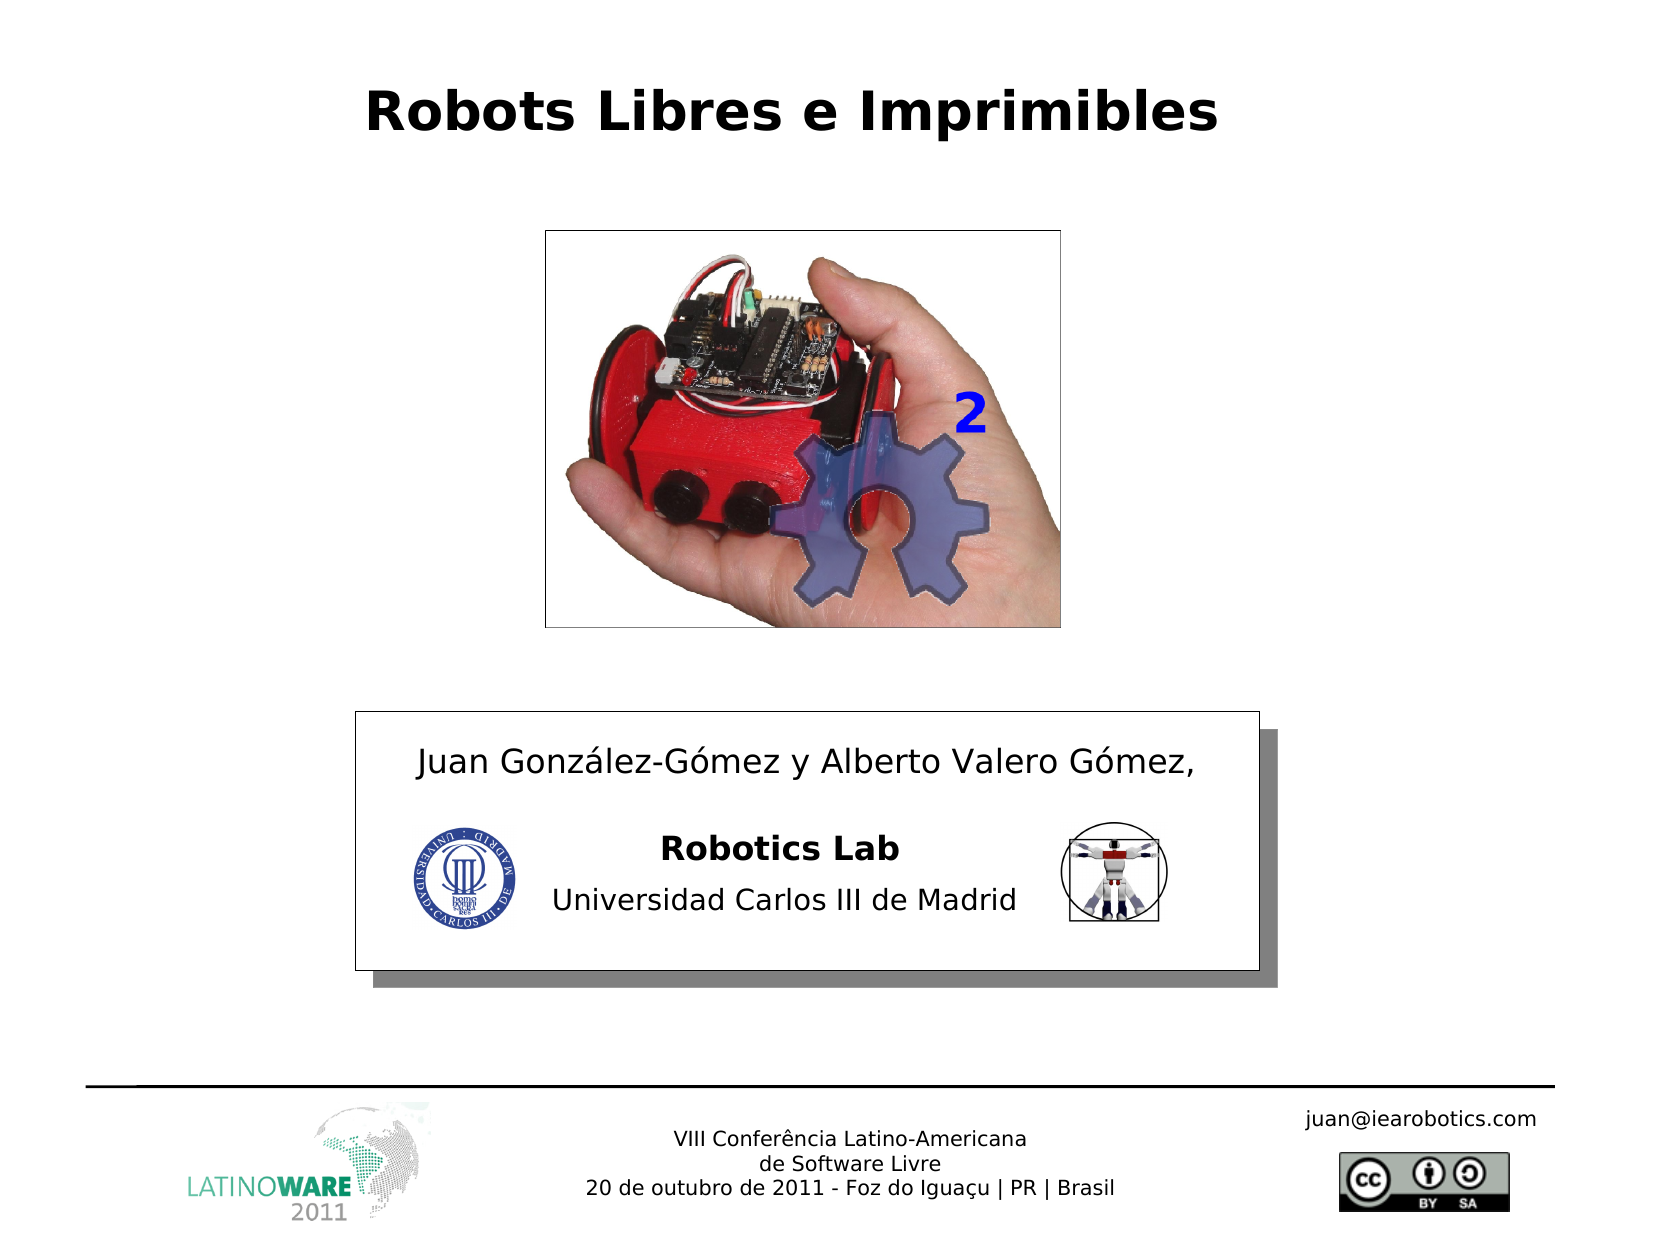

Robots Libres e Imprimibles
Juan González-Gómez y Alberto Valero Gómez,
Robotics Lab
Universidad Carlos III de Madrid
juan@iearobotics.com
VIII Conferência Latino-Americana
de Software Livre
20 de outubro de 2011 - Foz do Iguaçu | PR | Brasil